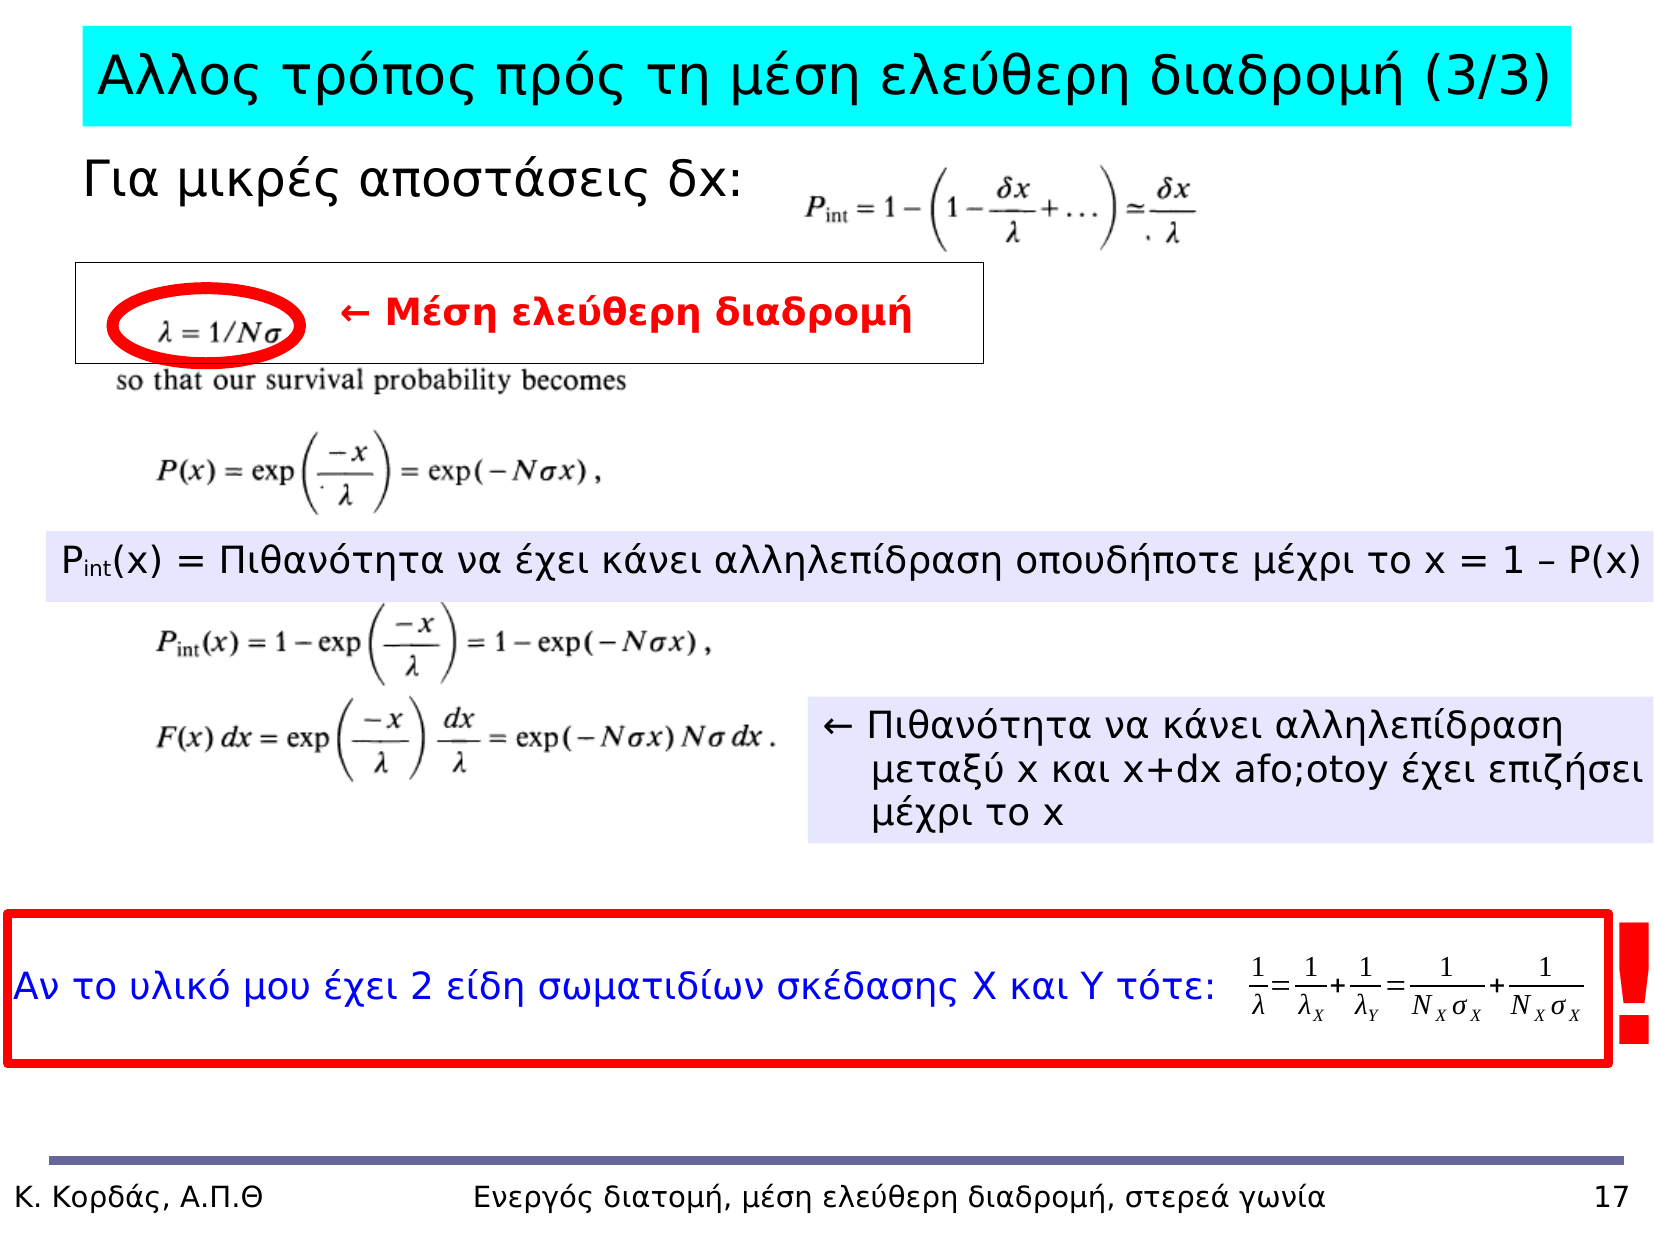

# Αλλος τρόπος πρός τη μέση ελεύθερη διαδρομή (3/3)
Για μικρές αποστάσεις δx:
 ← Μέση ελεύθερη διαδρομή
Pint(x) = Πιθανότητα να έχει κάνει αλληλεπίδραση οπουδήποτε μέχρι το x = 1 – P(x)
← Πιθανότητα να κάνει αλληλεπίδραση
 μεταξύ x και x+dx afo;otoy έχει επιζήσει
 μέχρι το x
!
Αν το υλικό μου έχει 2 είδη σωματιδίων σκέδασης Χ και Y τότε:
Κ. Κορδάς, Α.Π.Θ
Ενεργός διατομή, μέση ελεύθερη διαδρομή, στερεά γωνία
17